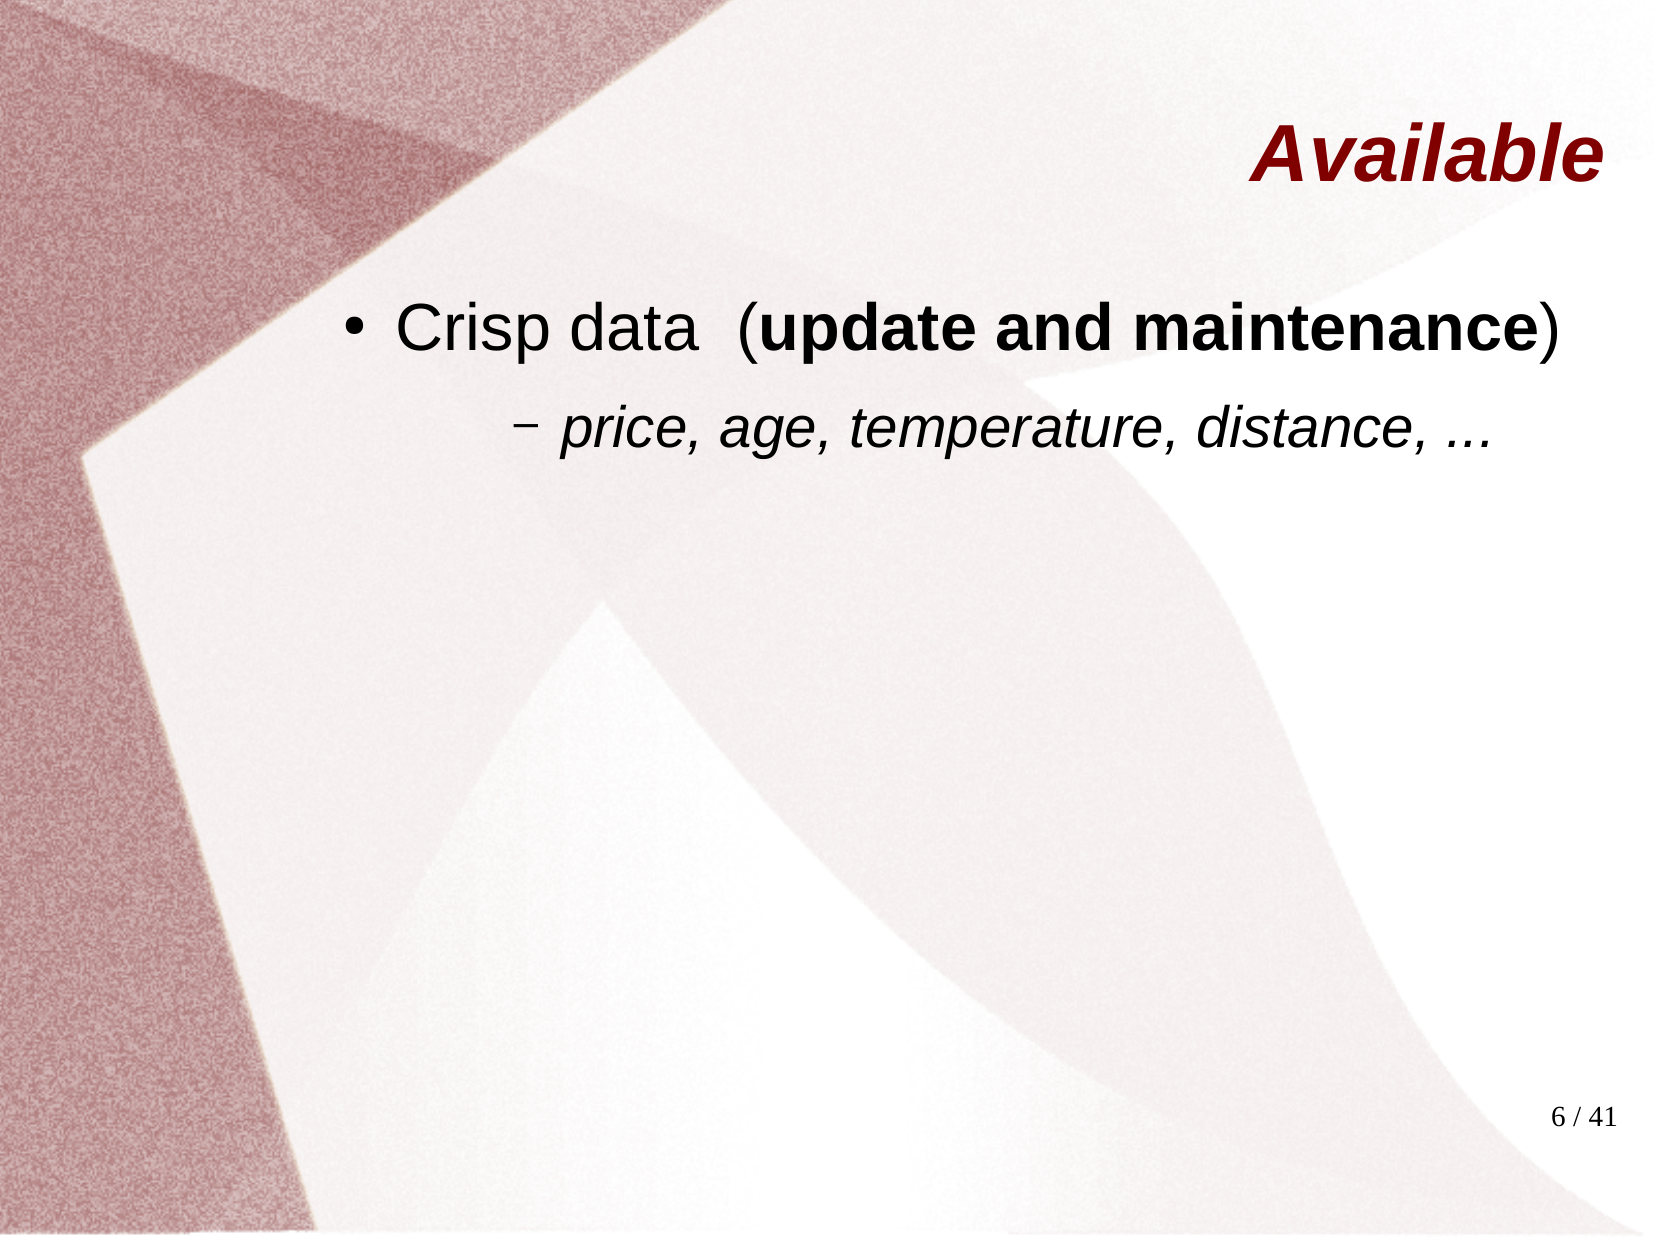

# Available
Crisp data (update and maintenance)
price, age, temperature, distance, ...
6